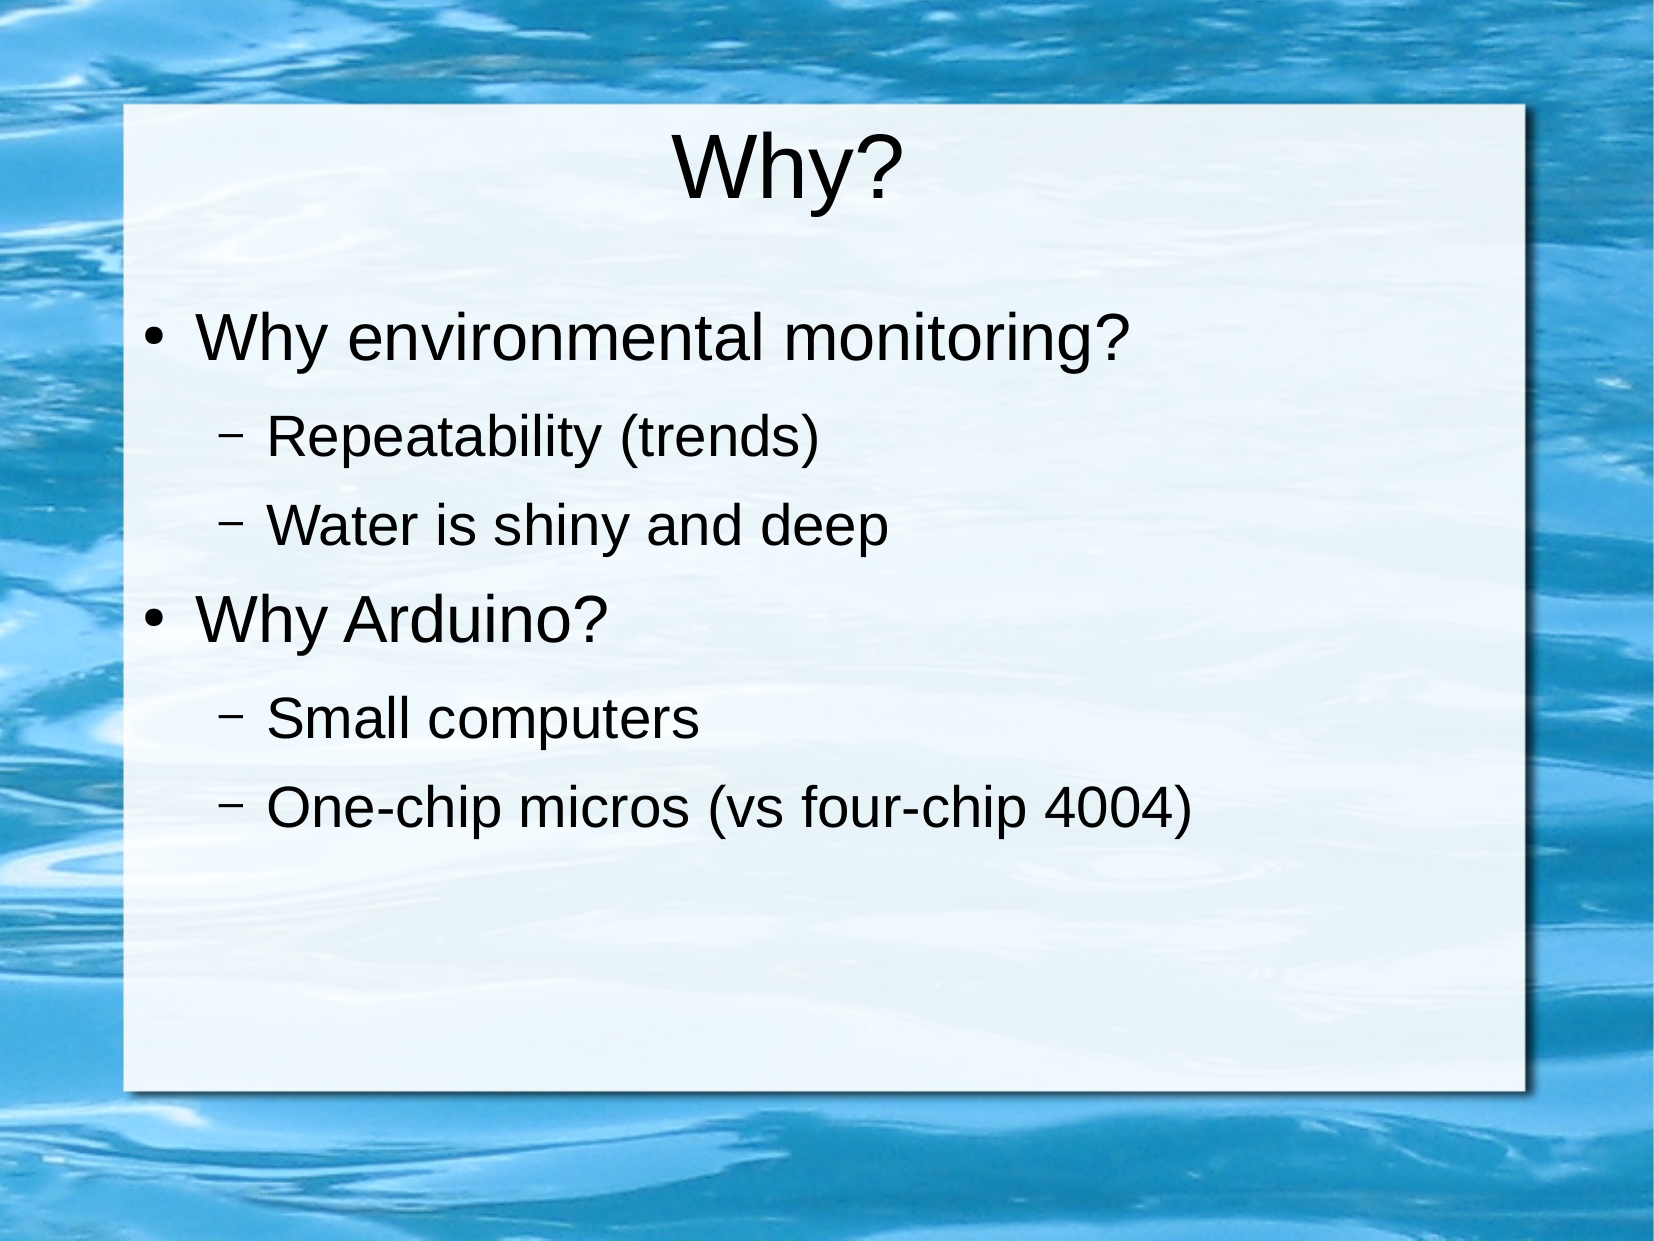

# Why?
Why environmental monitoring?
Repeatability (trends)
Water is shiny and deep
Why Arduino?
Small computers
One-chip micros (vs four-chip 4004)